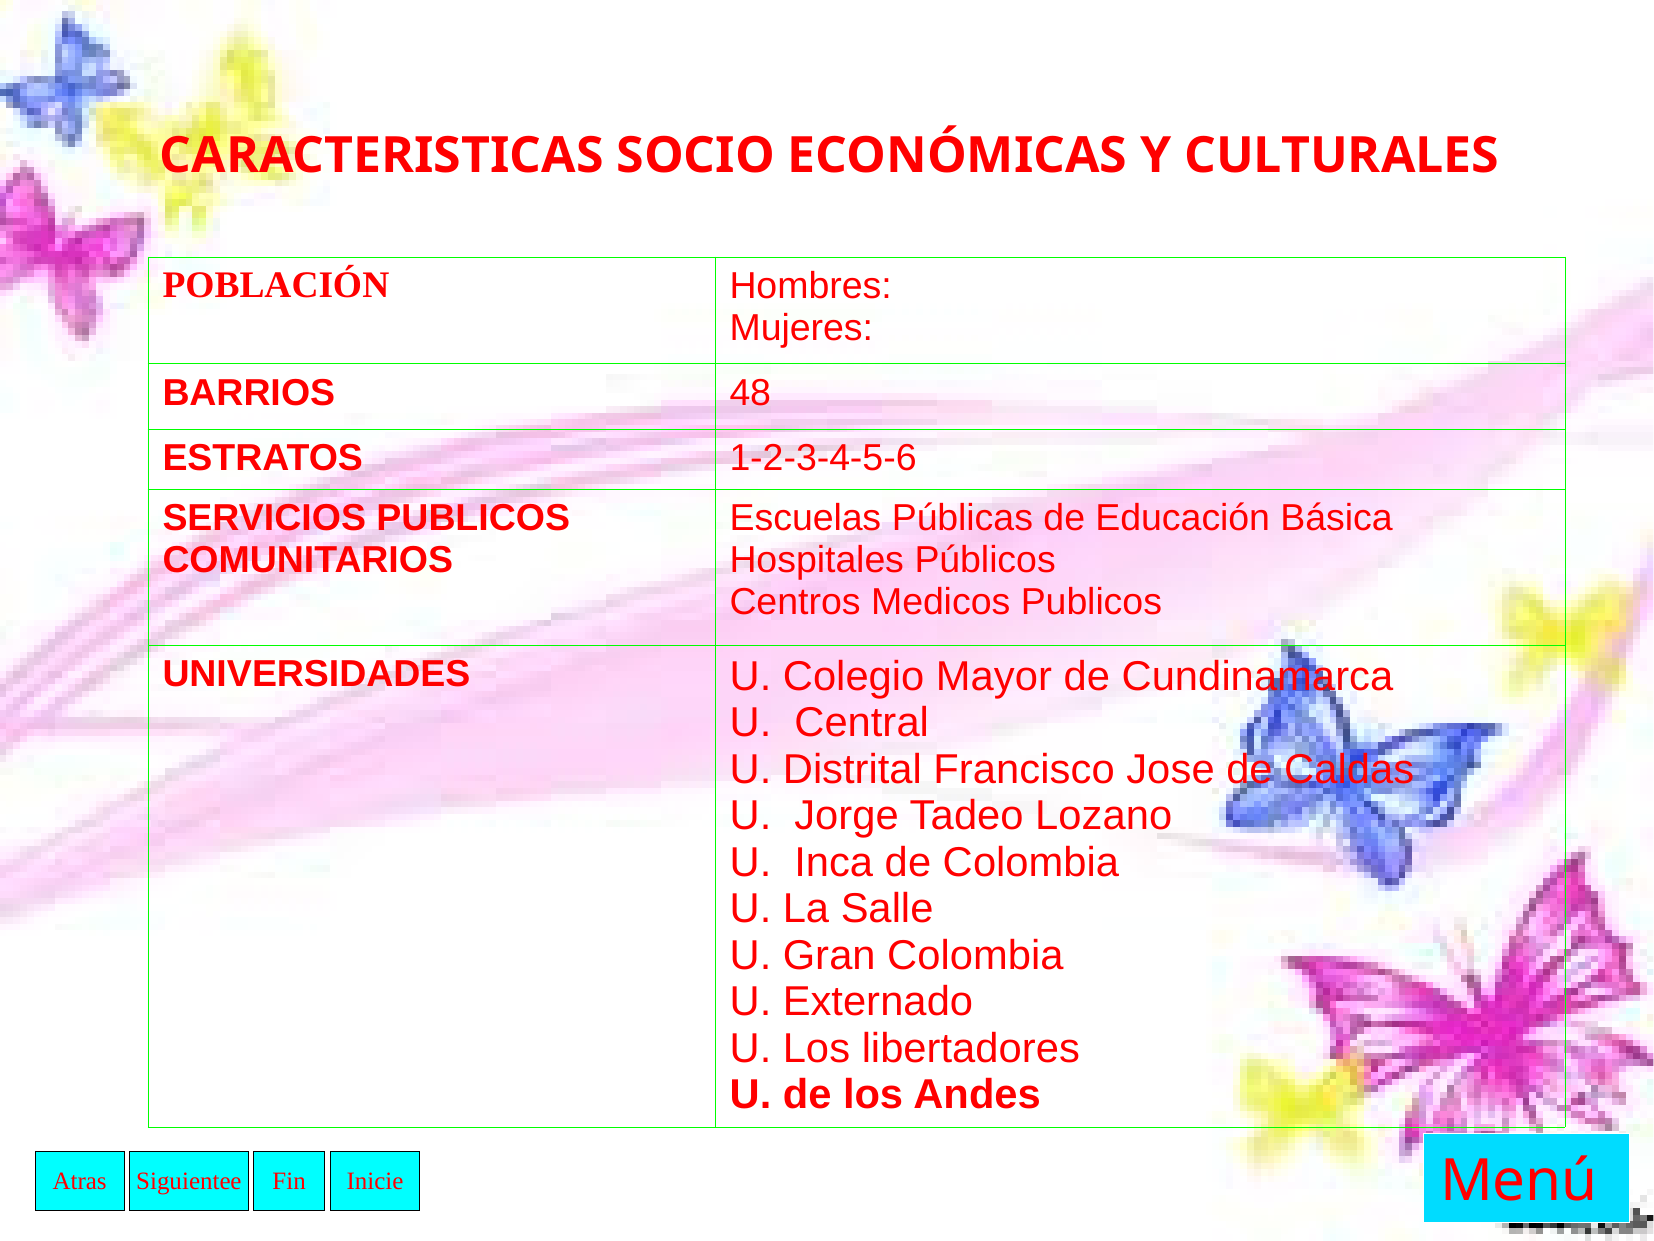

# CARACTERISTICAS SOCIO ECONÓMICAS Y CULTURALES
| POBLACIÓN | Hombres: Mujeres: |
| --- | --- |
| BARRIOS | 48 |
| ESTRATOS | 1-2-3-4-5-6 |
| SERVICIOS PUBLICOS COMUNITARIOS | Escuelas Públicas de Educación Básica Hospitales Públicos Centros Medicos Publicos |
| UNIVERSIDADES | U. Colegio Mayor de Cundinamarca U. Central U. Distrital Francisco Jose de Caldas U. Jorge Tadeo Lozano U. Inca de Colombia U. La Salle U. Gran Colombia U. Externado U. Los libertadores U. de los Andes |
Menú
Atras
Siguientee
Fin
Inicie